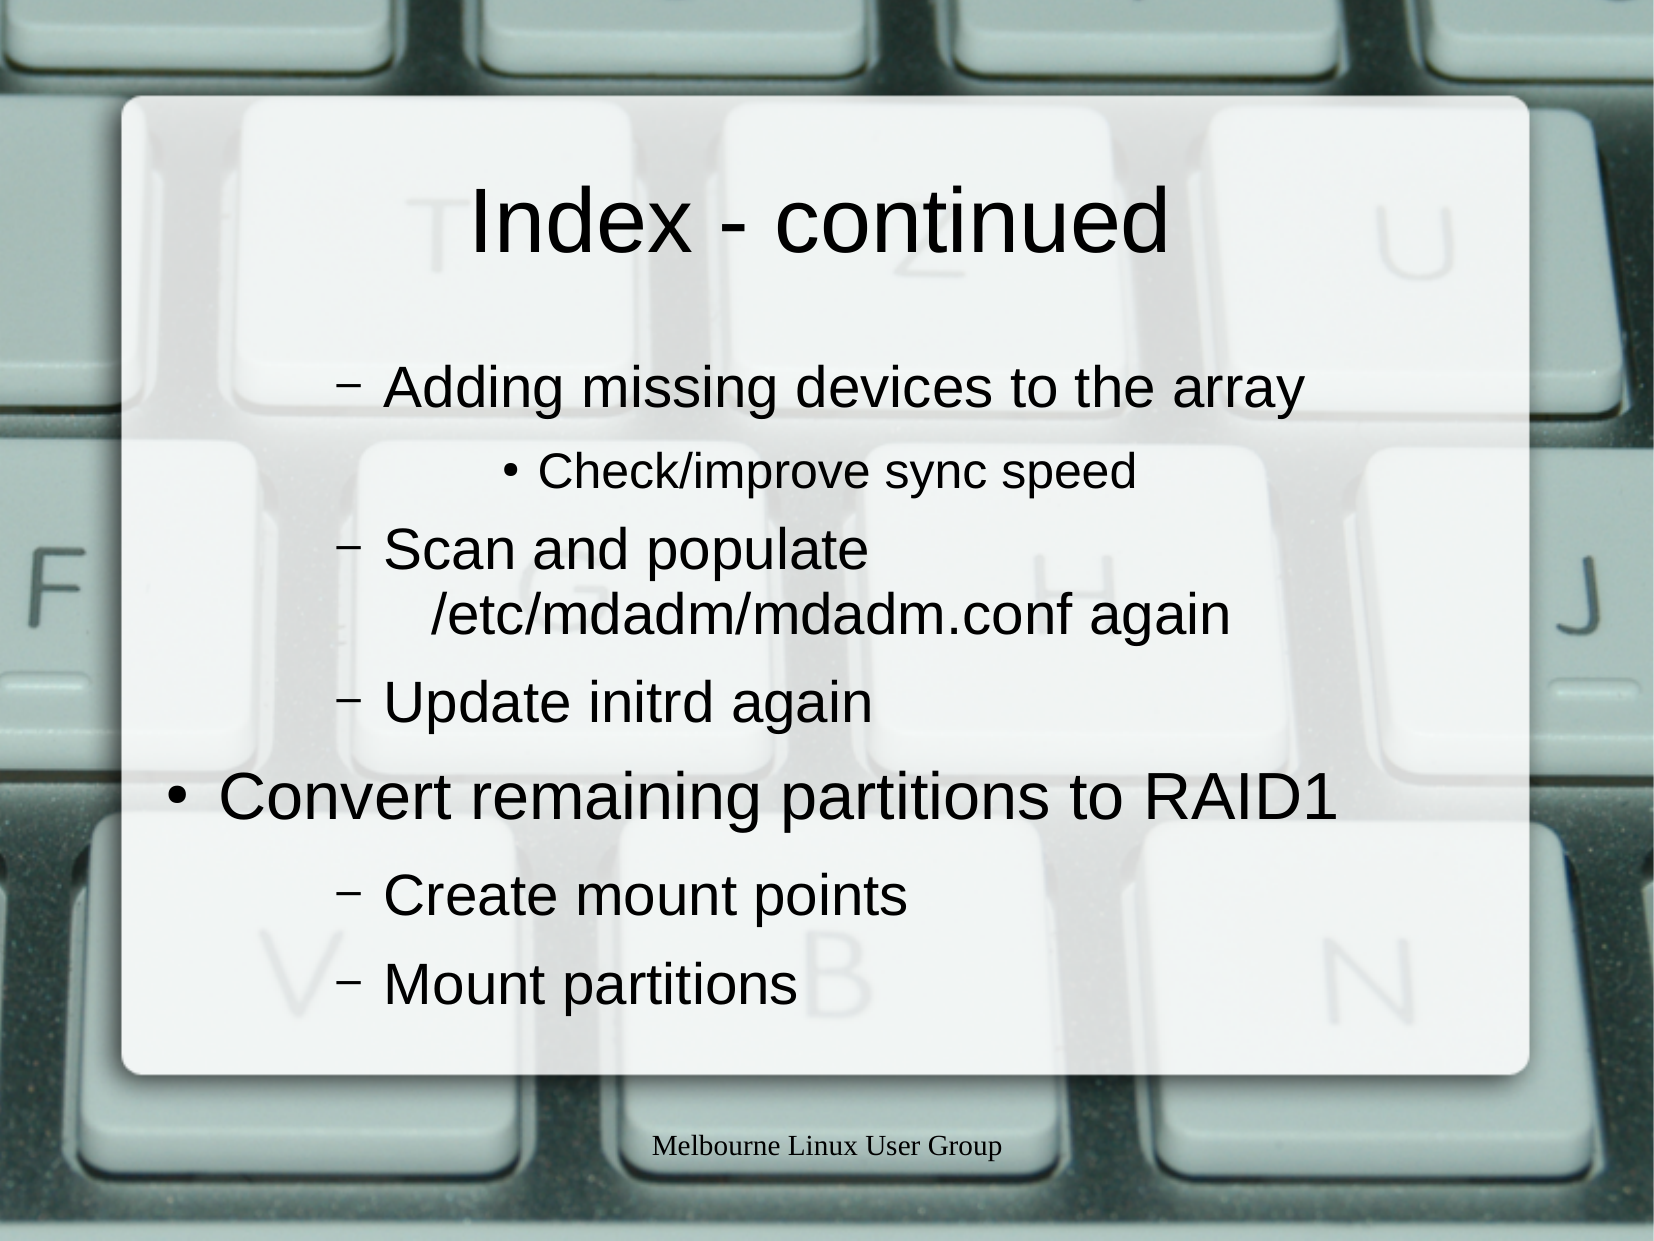

# Index - continued
Adding missing devices to the array
Check/improve sync speed
Scan and populate /etc/mdadm/mdadm.conf again
Update initrd again
Convert remaining partitions to RAID1
Create mount points
Mount partitions
Melbourne Linux User Group